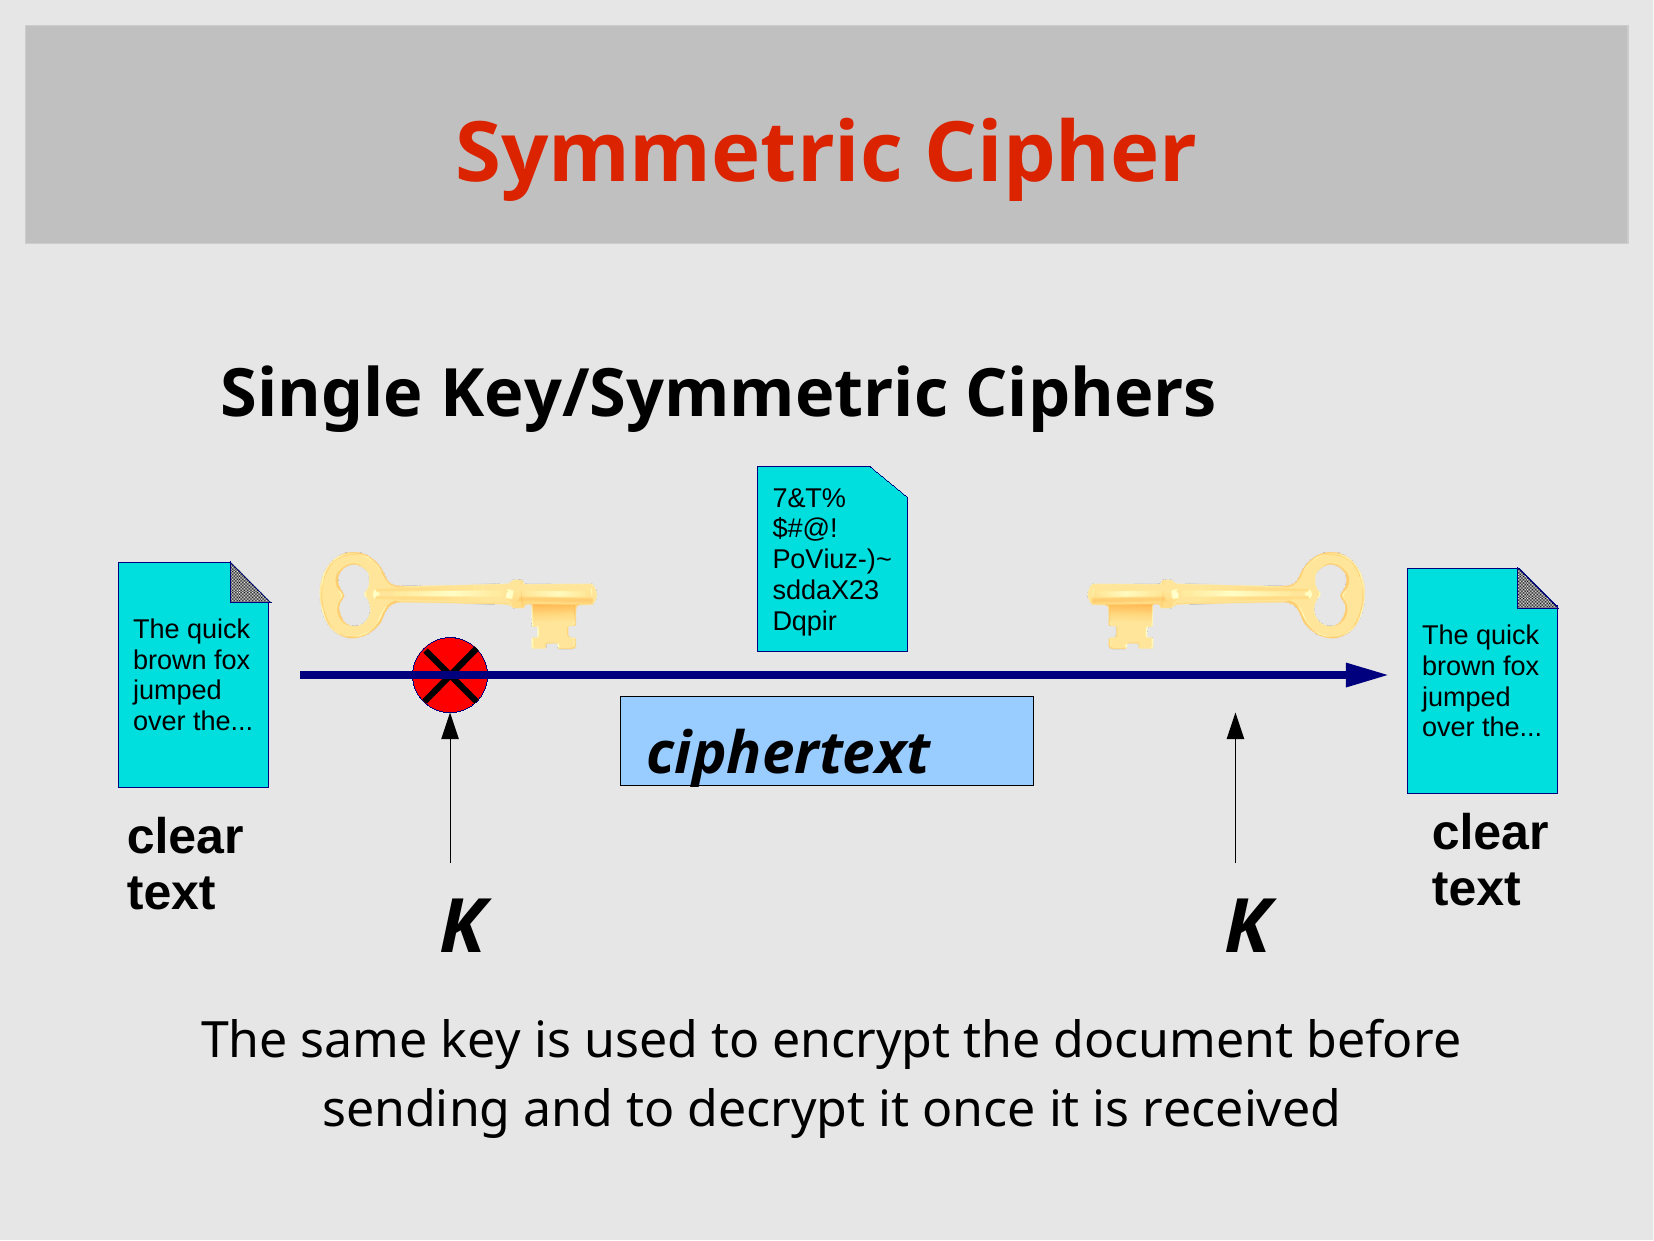

# Symmetric Cipher
 Single Key/Symmetric Ciphers
7&T%$#@!PoViuz-)~sddaX23Dqpir
The quick brown fox jumped over the...
The quick brown fox jumped over the...
ciphertext
clear
text
clear
text
K
K
The same key is used to encrypt the document before sending and to decrypt it once it is received